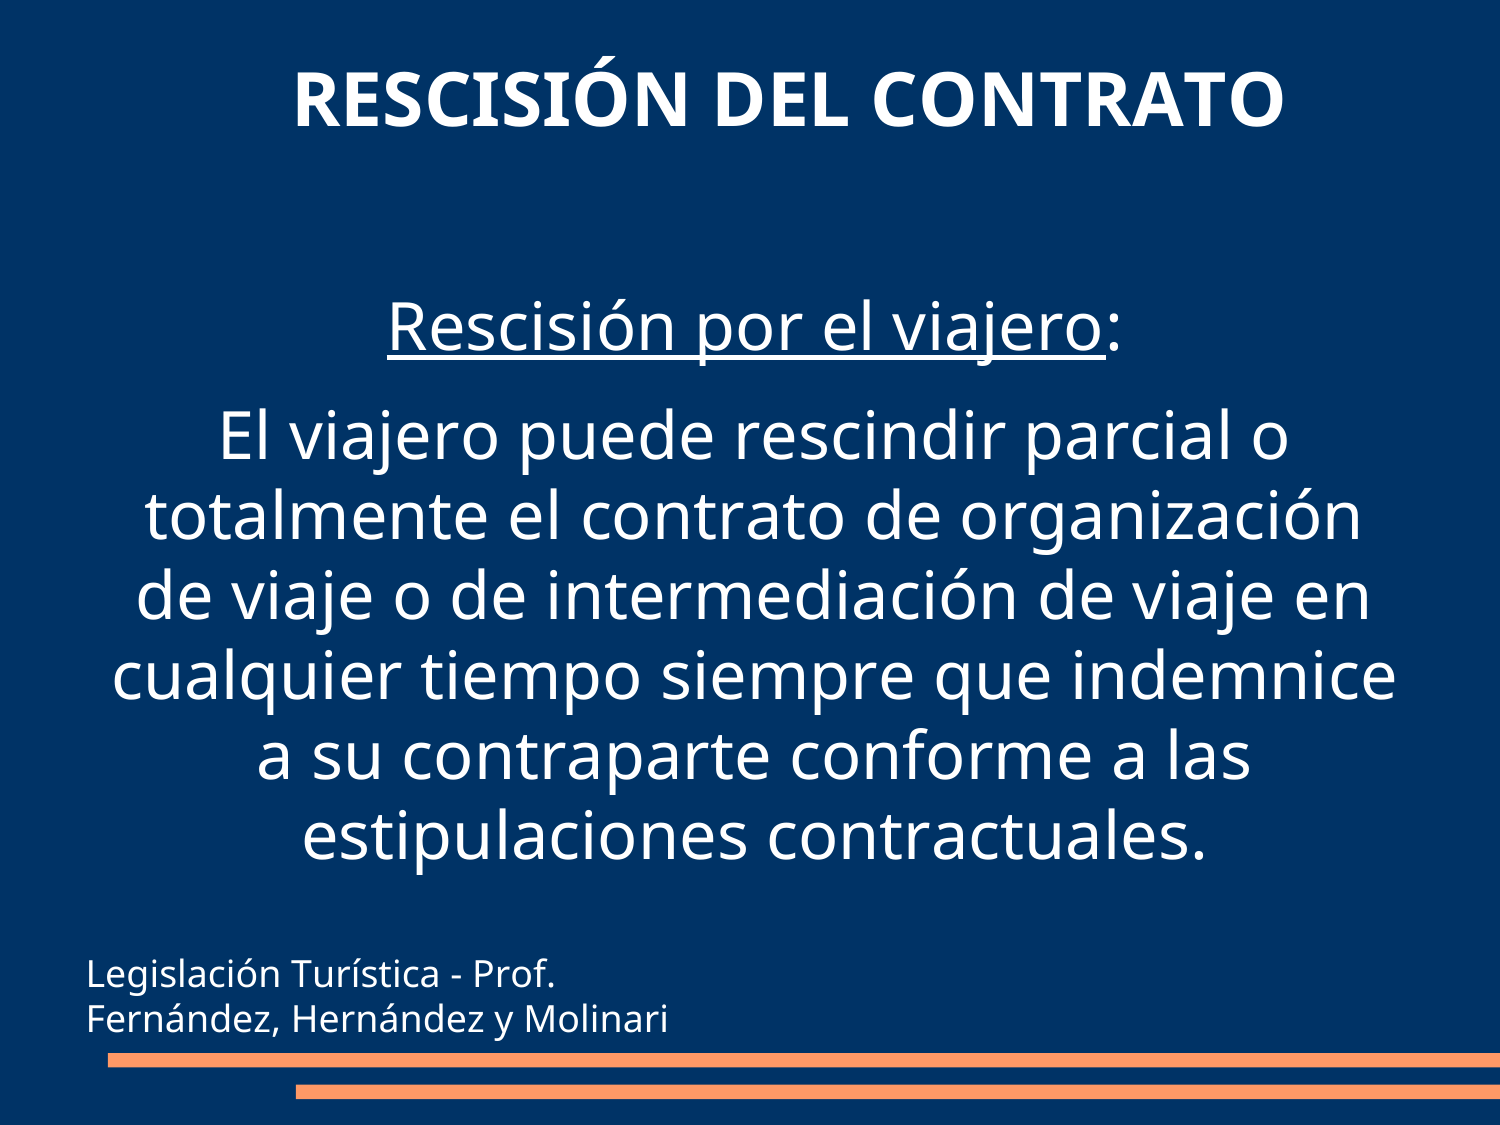

# RESCISIÓN DEL CONTRATO
Rescisión por el viajero:
El viajero puede rescindir parcial o totalmente el contrato de organización de viaje o de intermediación de viaje en cualquier tiempo siempre que indemnice a su contraparte conforme a las estipulaciones contractuales.
Legislación Turística - Prof. Fernández, Hernández y Molinari